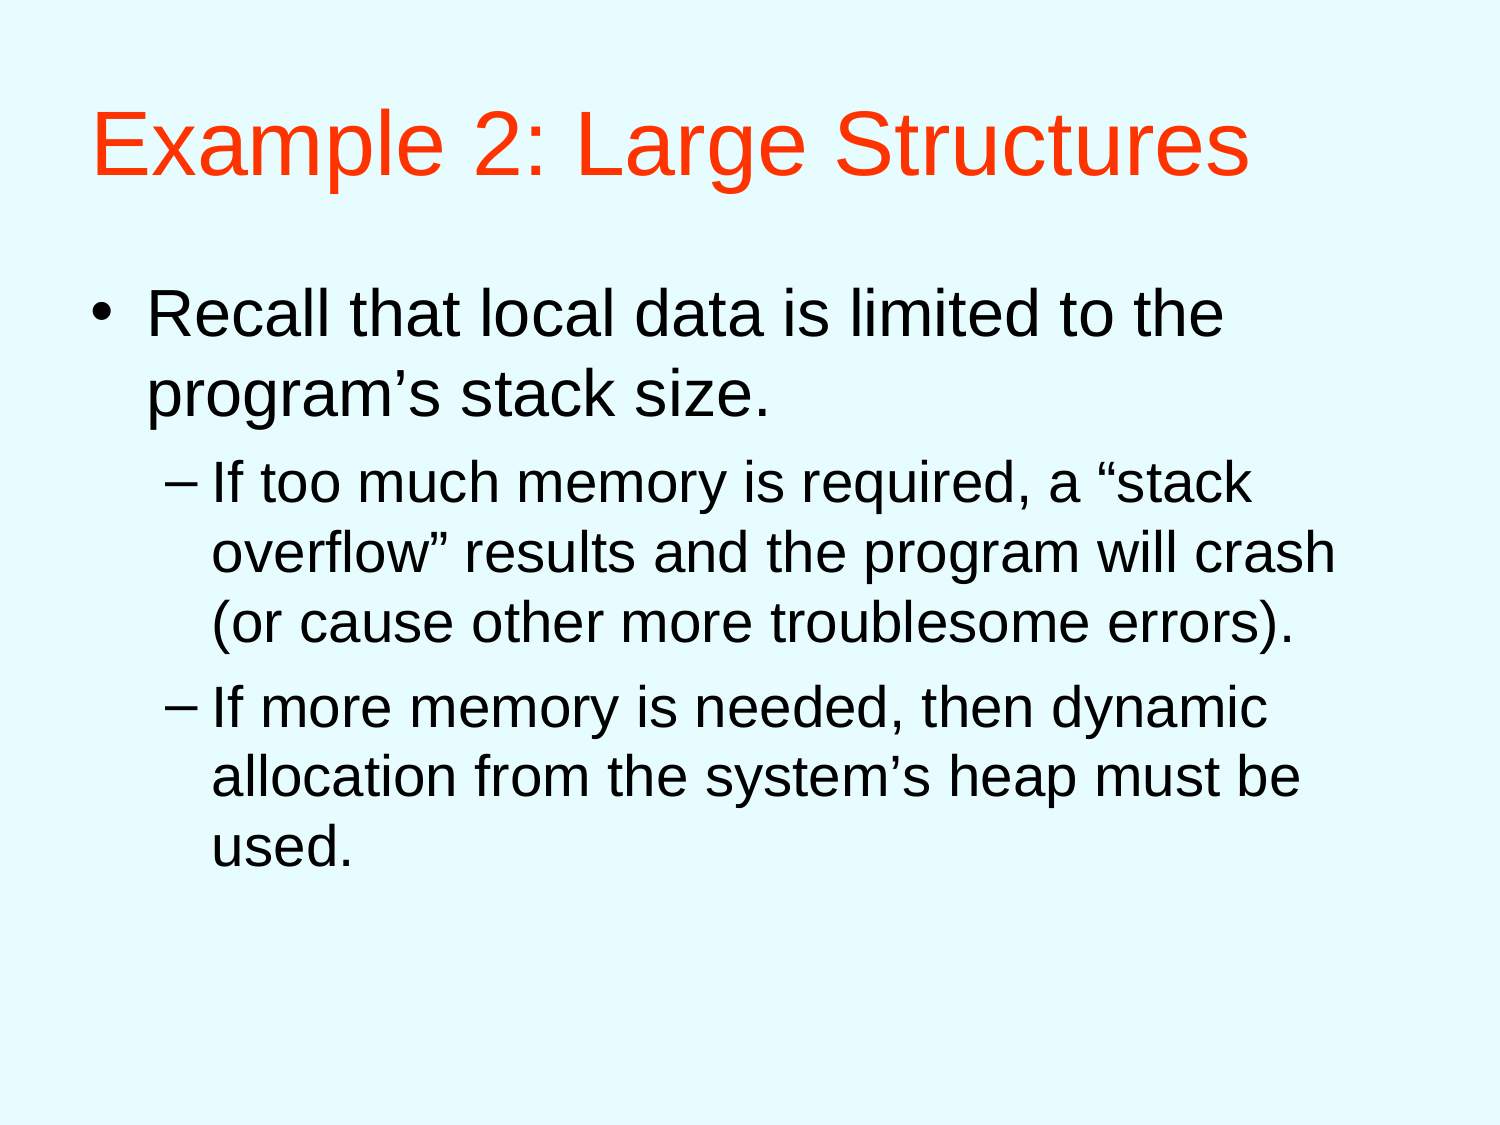

# Example 2: Large Structures
Recall that local data is limited to the program’s stack size.
If too much memory is required, a “stack overflow” results and the program will crash (or cause other more troublesome errors).
If more memory is needed, then dynamic allocation from the system’s heap must be used.